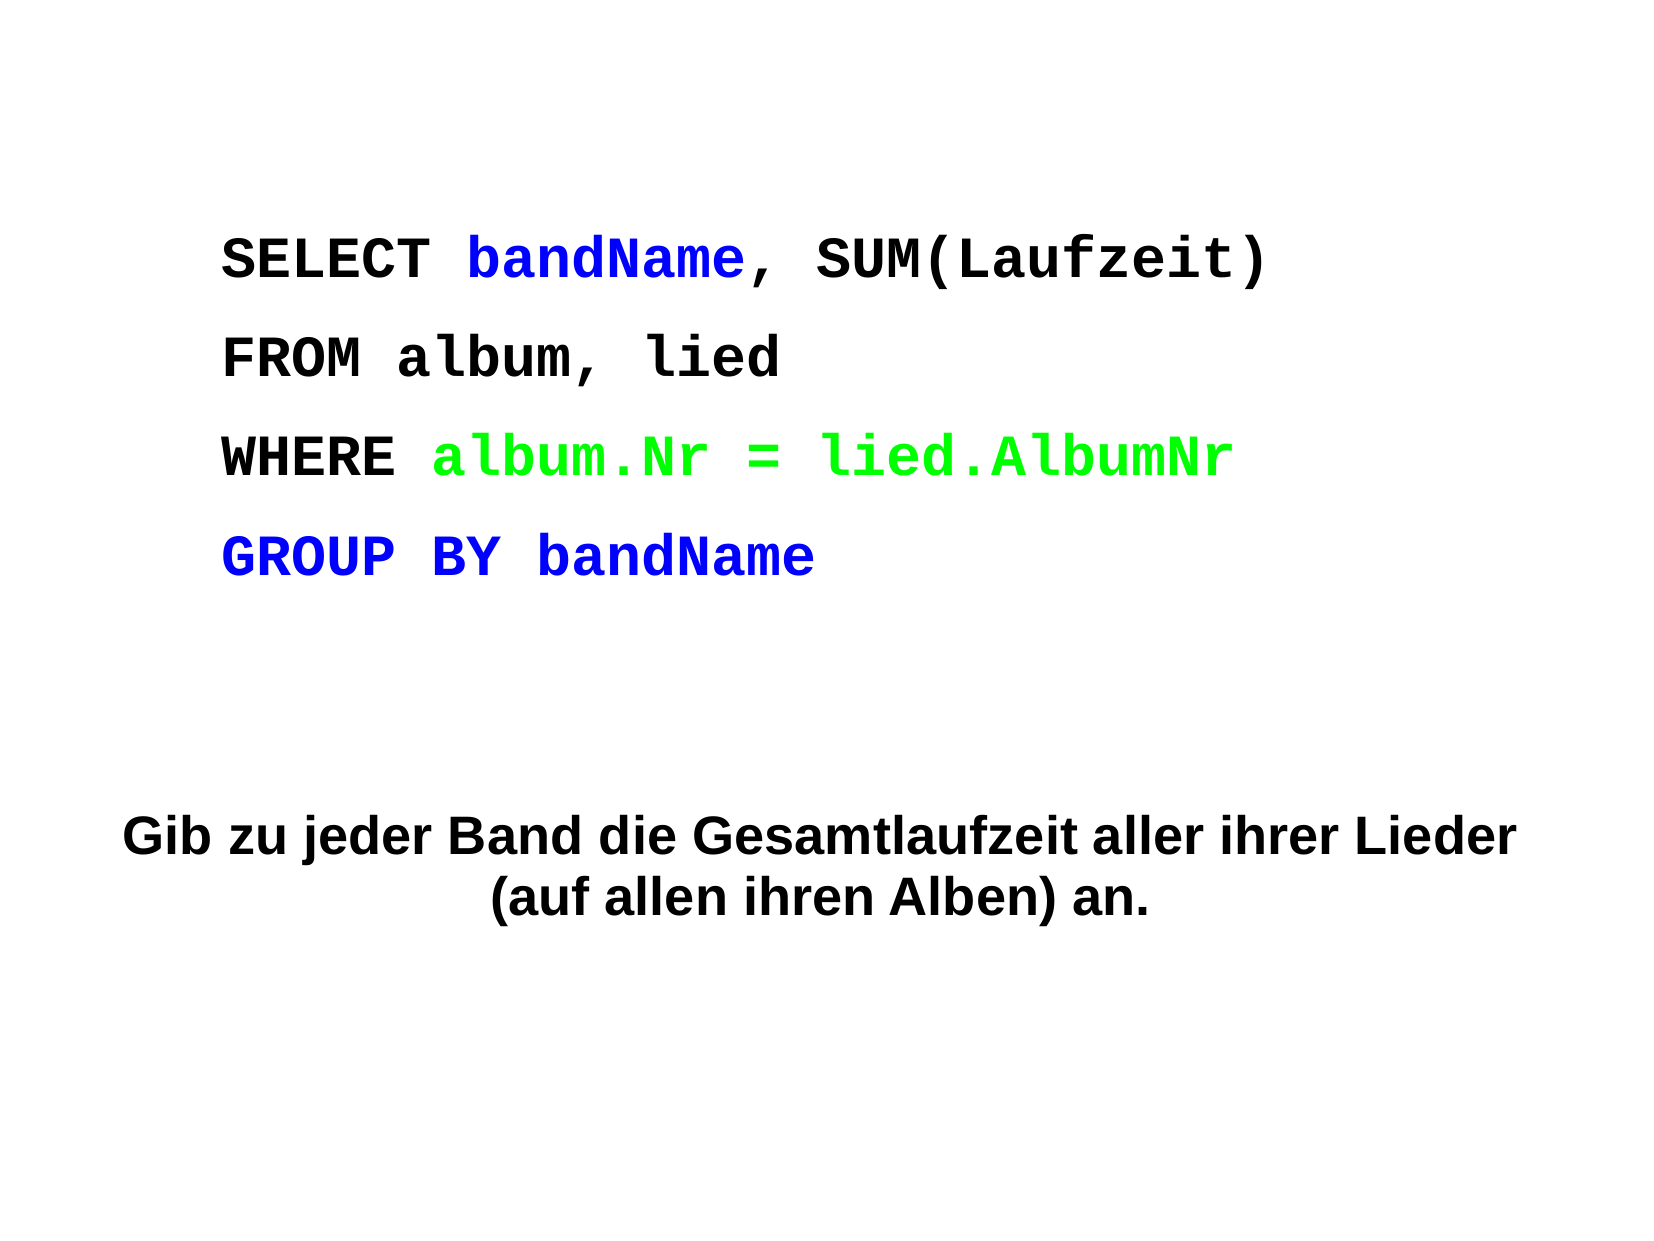

SELECT bandName, SUM(Laufzeit)
FROM album, lied
WHERE album.Nr = lied.AlbumNr
GROUP BY bandName
# Gib zu jeder Band die Gesamtlaufzeit aller ihrer Lieder (auf allen ihren Alben) an.